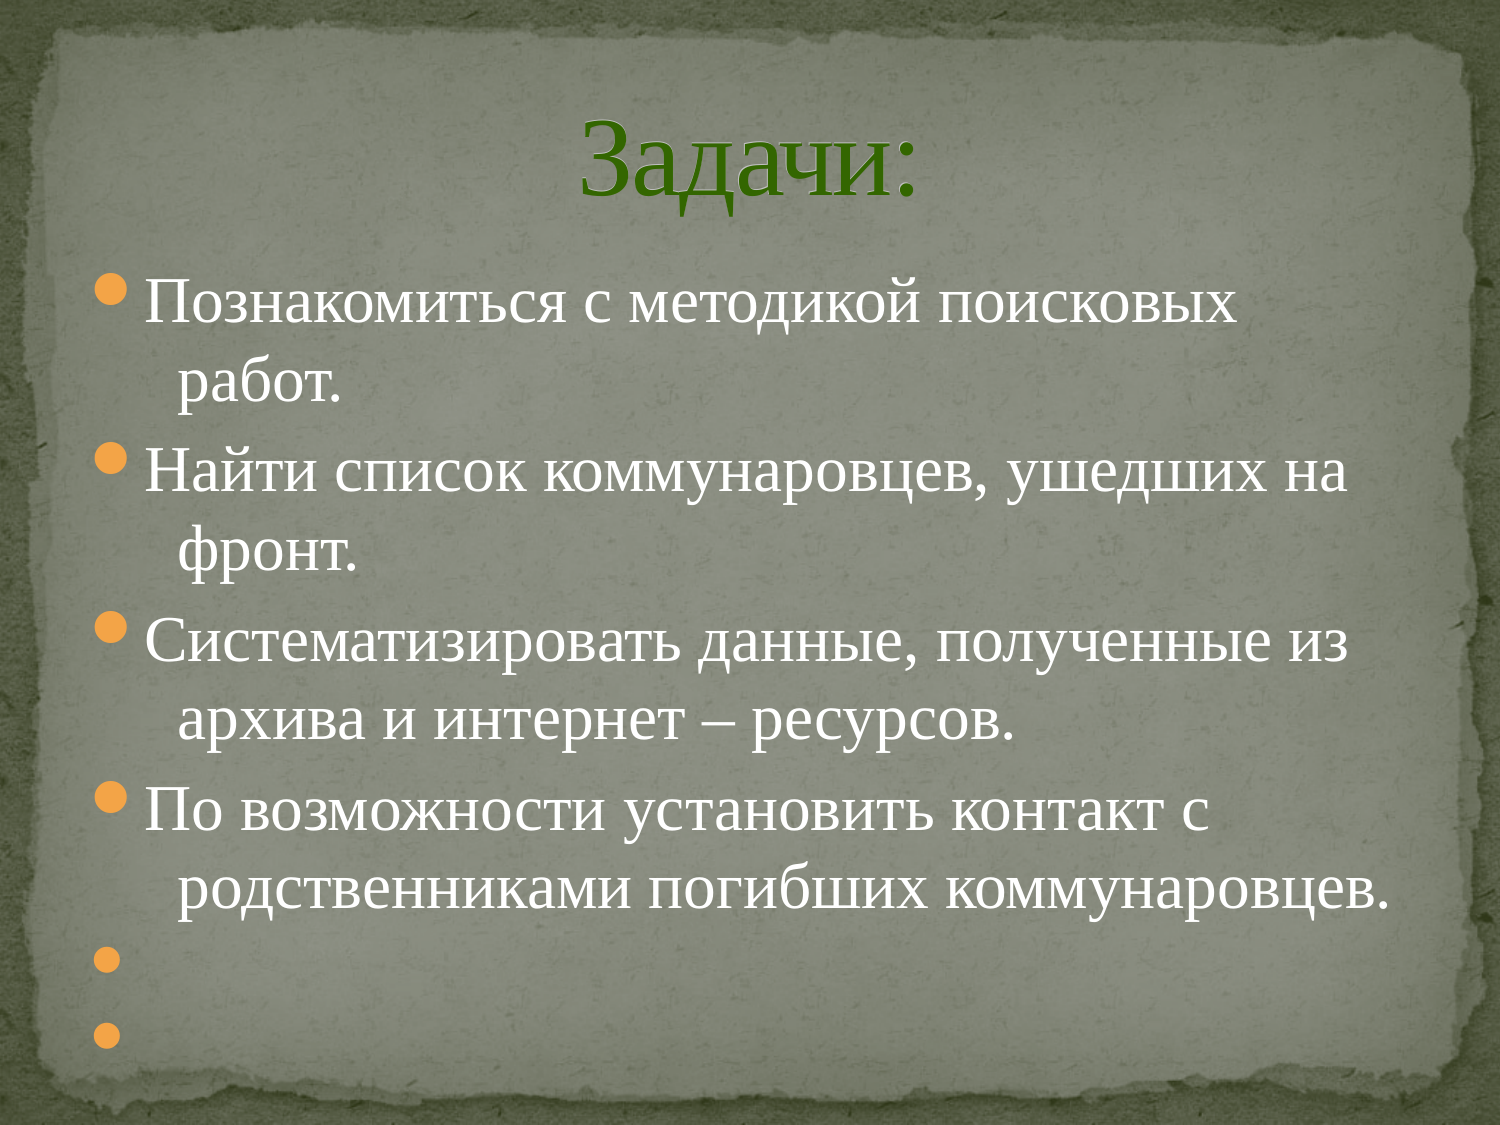

Задачи:
# Познакомиться с методикой поисковых работ.
Найти список коммунаровцев, ушедших на фронт.
Систематизировать данные, полученные из архива и интернет – ресурсов.
По возможности установить контакт с родственниками погибших коммунаровцев.